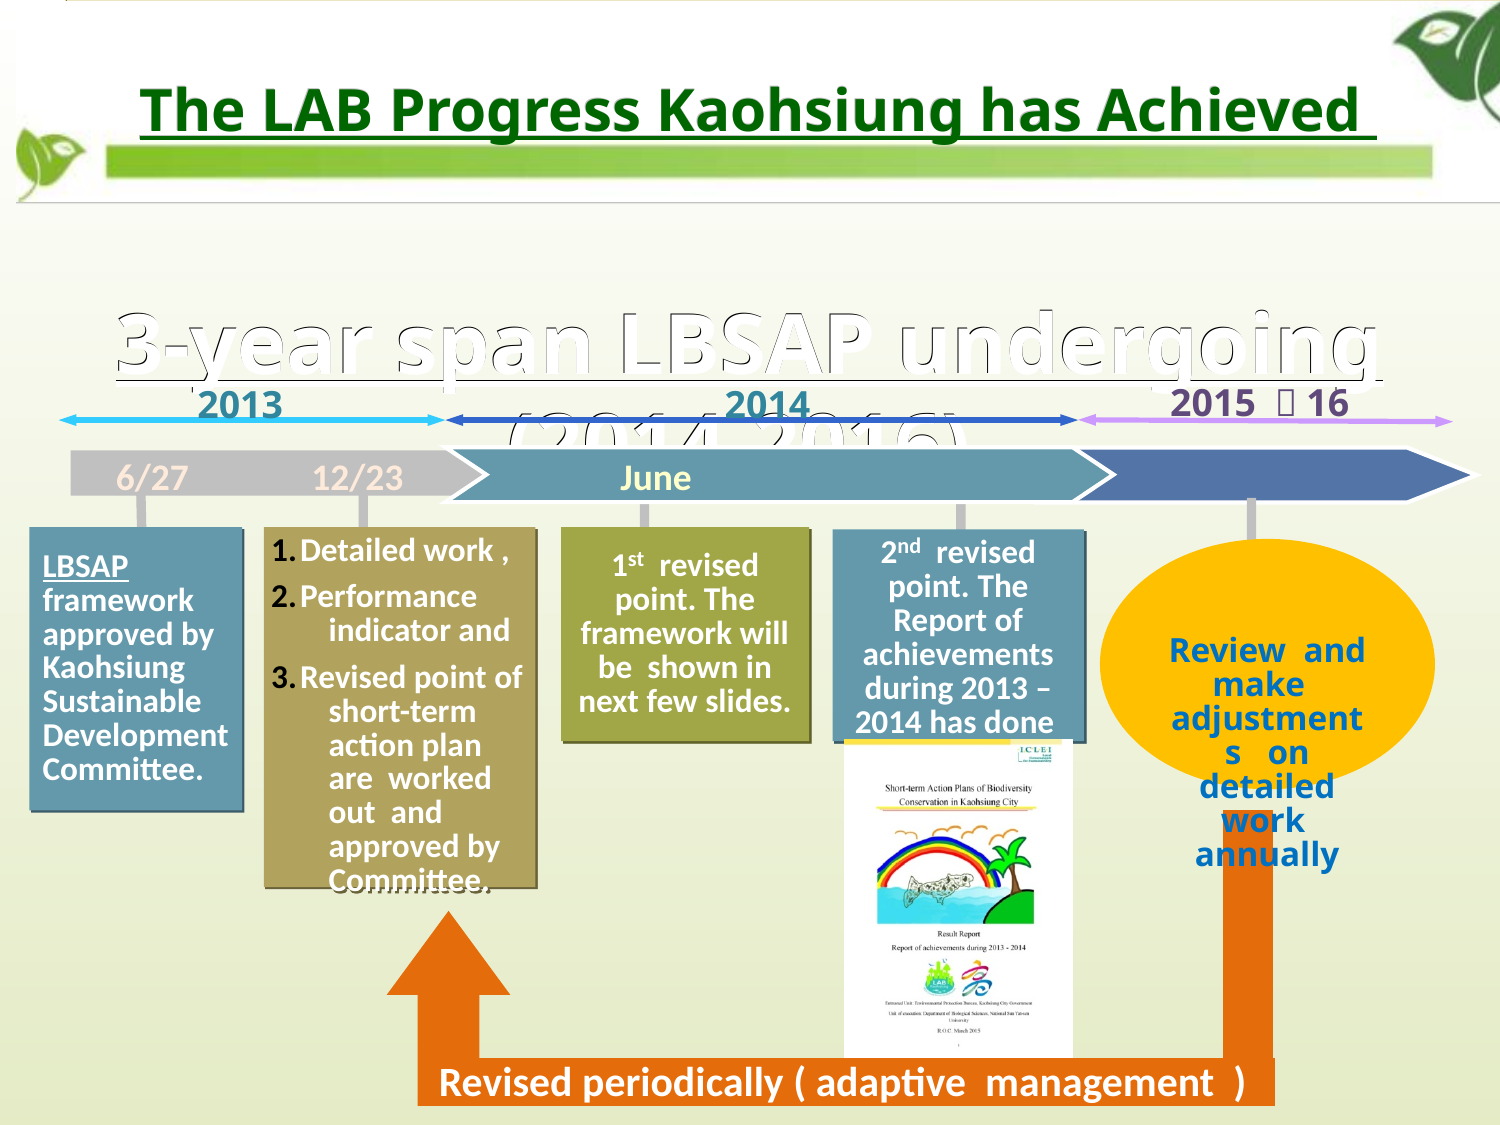

The LAB Progress Kaohsiung has Achieved
3-year span LBSAP undergoing (2014-2016)
2015 ～16
2013
2014
6/27
12/23
June
LBSAP framework approved by Kaohsiung Sustainable Development Committee.
Detailed work ,
Performance indicator and
Revised point of short-term action plan are worked out and approved by Committee.
1st revised point. The framework will be shown in next few slides.
2nd revised point. The Report of achievements during 2013 – 2014 has done
Review and make adjustments on detailed work annually
 Revised periodically ( adaptive management )